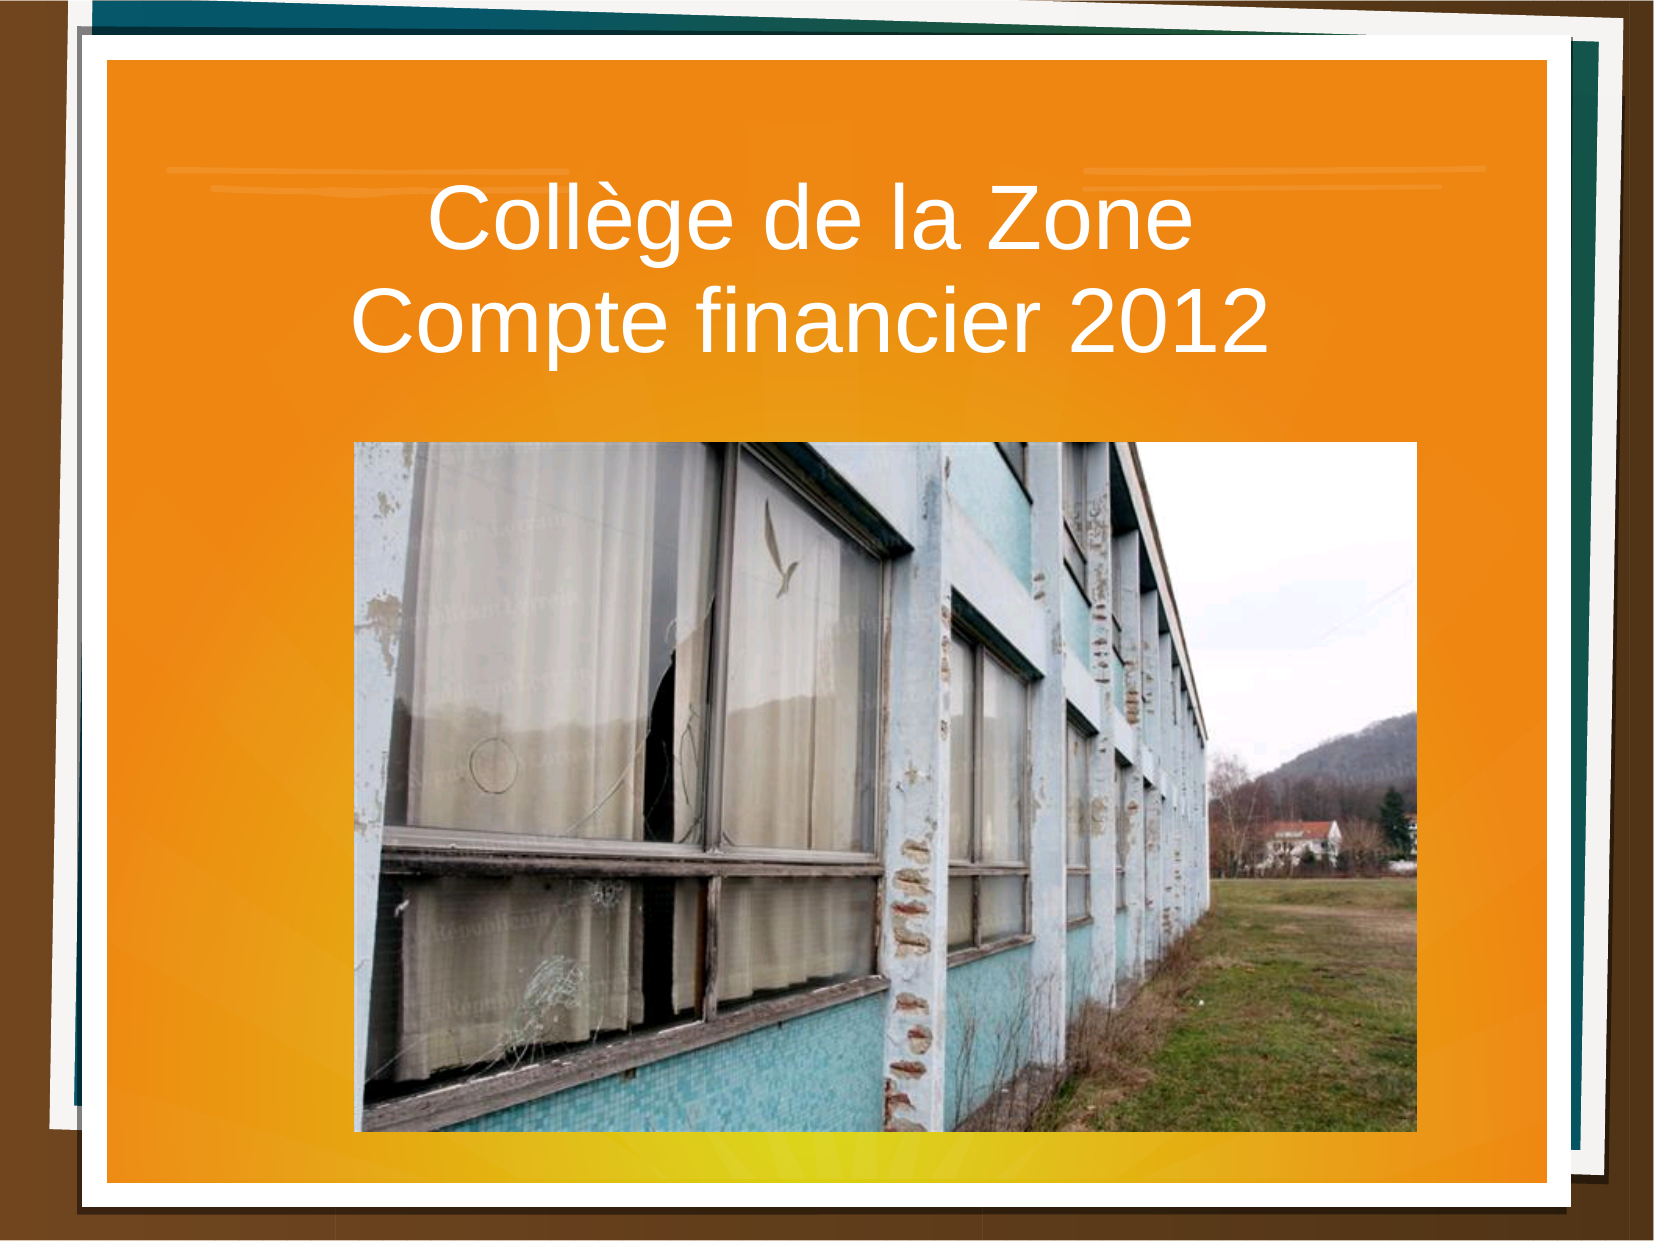

# Collège de la Zone Compte financier 2012